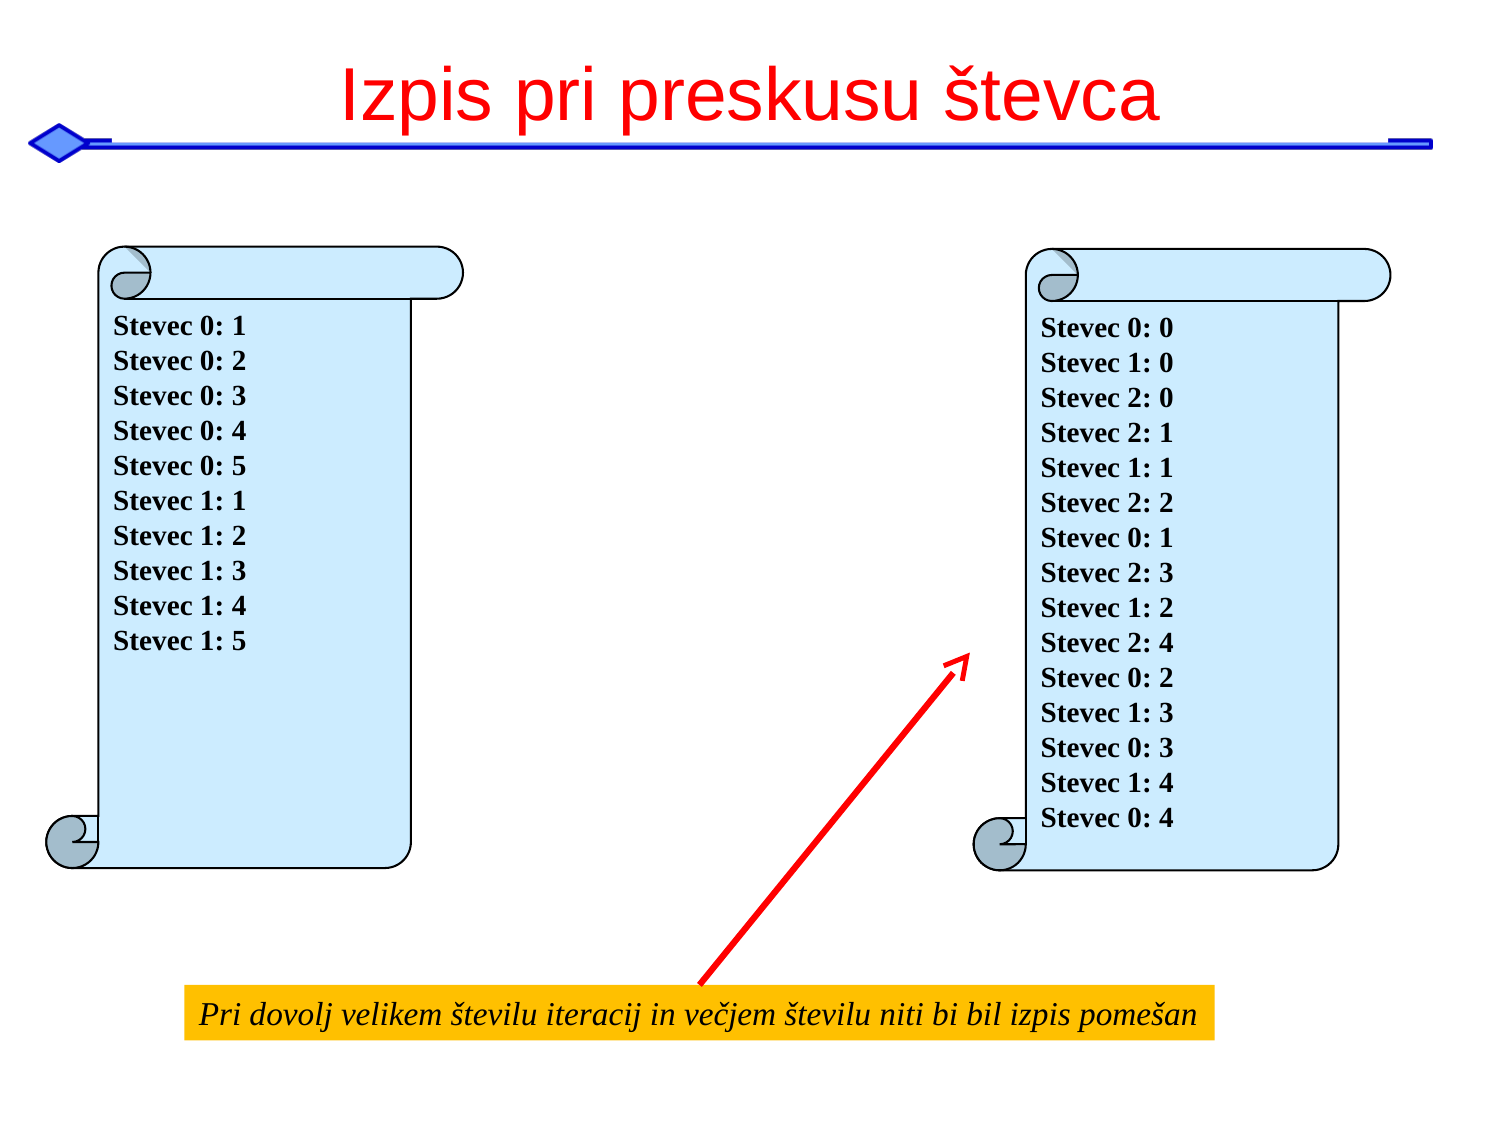

# Izpis pri preskusu števca
Stevec 0: 1
Stevec 0: 2
Stevec 0: 3
Stevec 0: 4
Stevec 0: 5
Stevec 1: 1
Stevec 1: 2
Stevec 1: 3
Stevec 1: 4
Stevec 1: 5
Stevec 0: 0
Stevec 1: 0
Stevec 2: 0
Stevec 2: 1
Stevec 1: 1
Stevec 2: 2
Stevec 0: 1
Stevec 2: 3
Stevec 1: 2
Stevec 2: 4
Stevec 0: 2
Stevec 1: 3
Stevec 0: 3
Stevec 1: 4
Stevec 0: 4
Pri dovolj velikem številu iteracij in večjem številu niti bi bil izpis pomešan